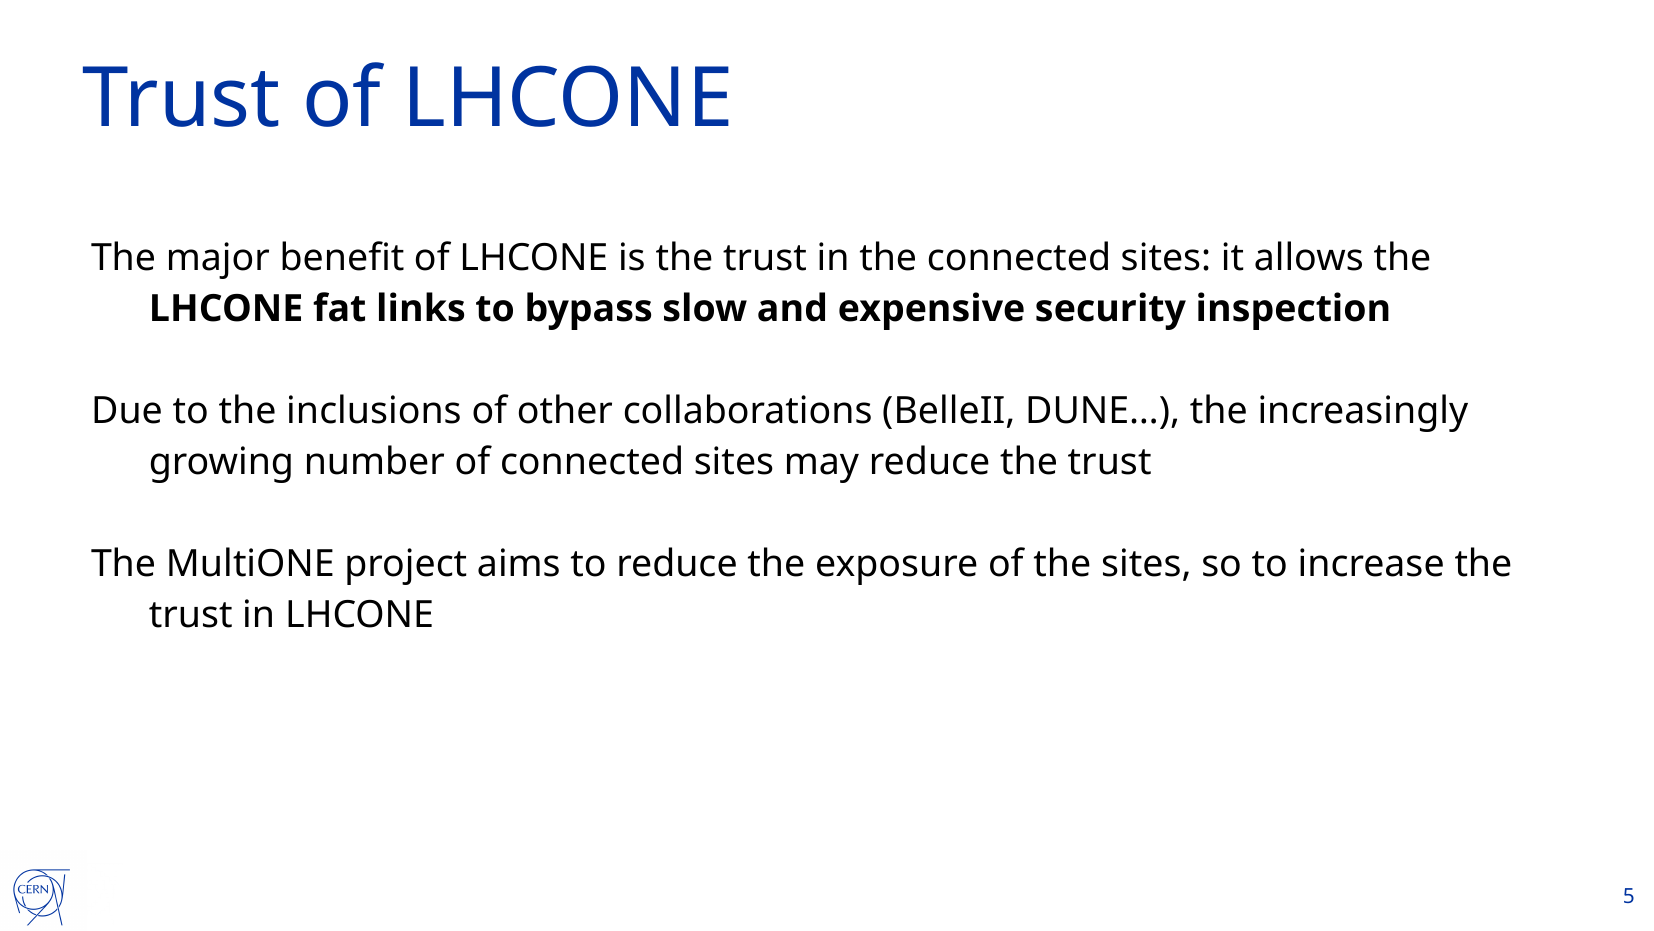

# Trust of LHCONE
The major benefit of LHCONE is the trust in the connected sites: it allows the LHCONE fat links to bypass slow and expensive security inspection
Due to the inclusions of other collaborations (BelleII, DUNE…), the increasingly growing number of connected sites may reduce the trust
The MultiONE project aims to reduce the exposure of the sites, so to increase the trust in LHCONE